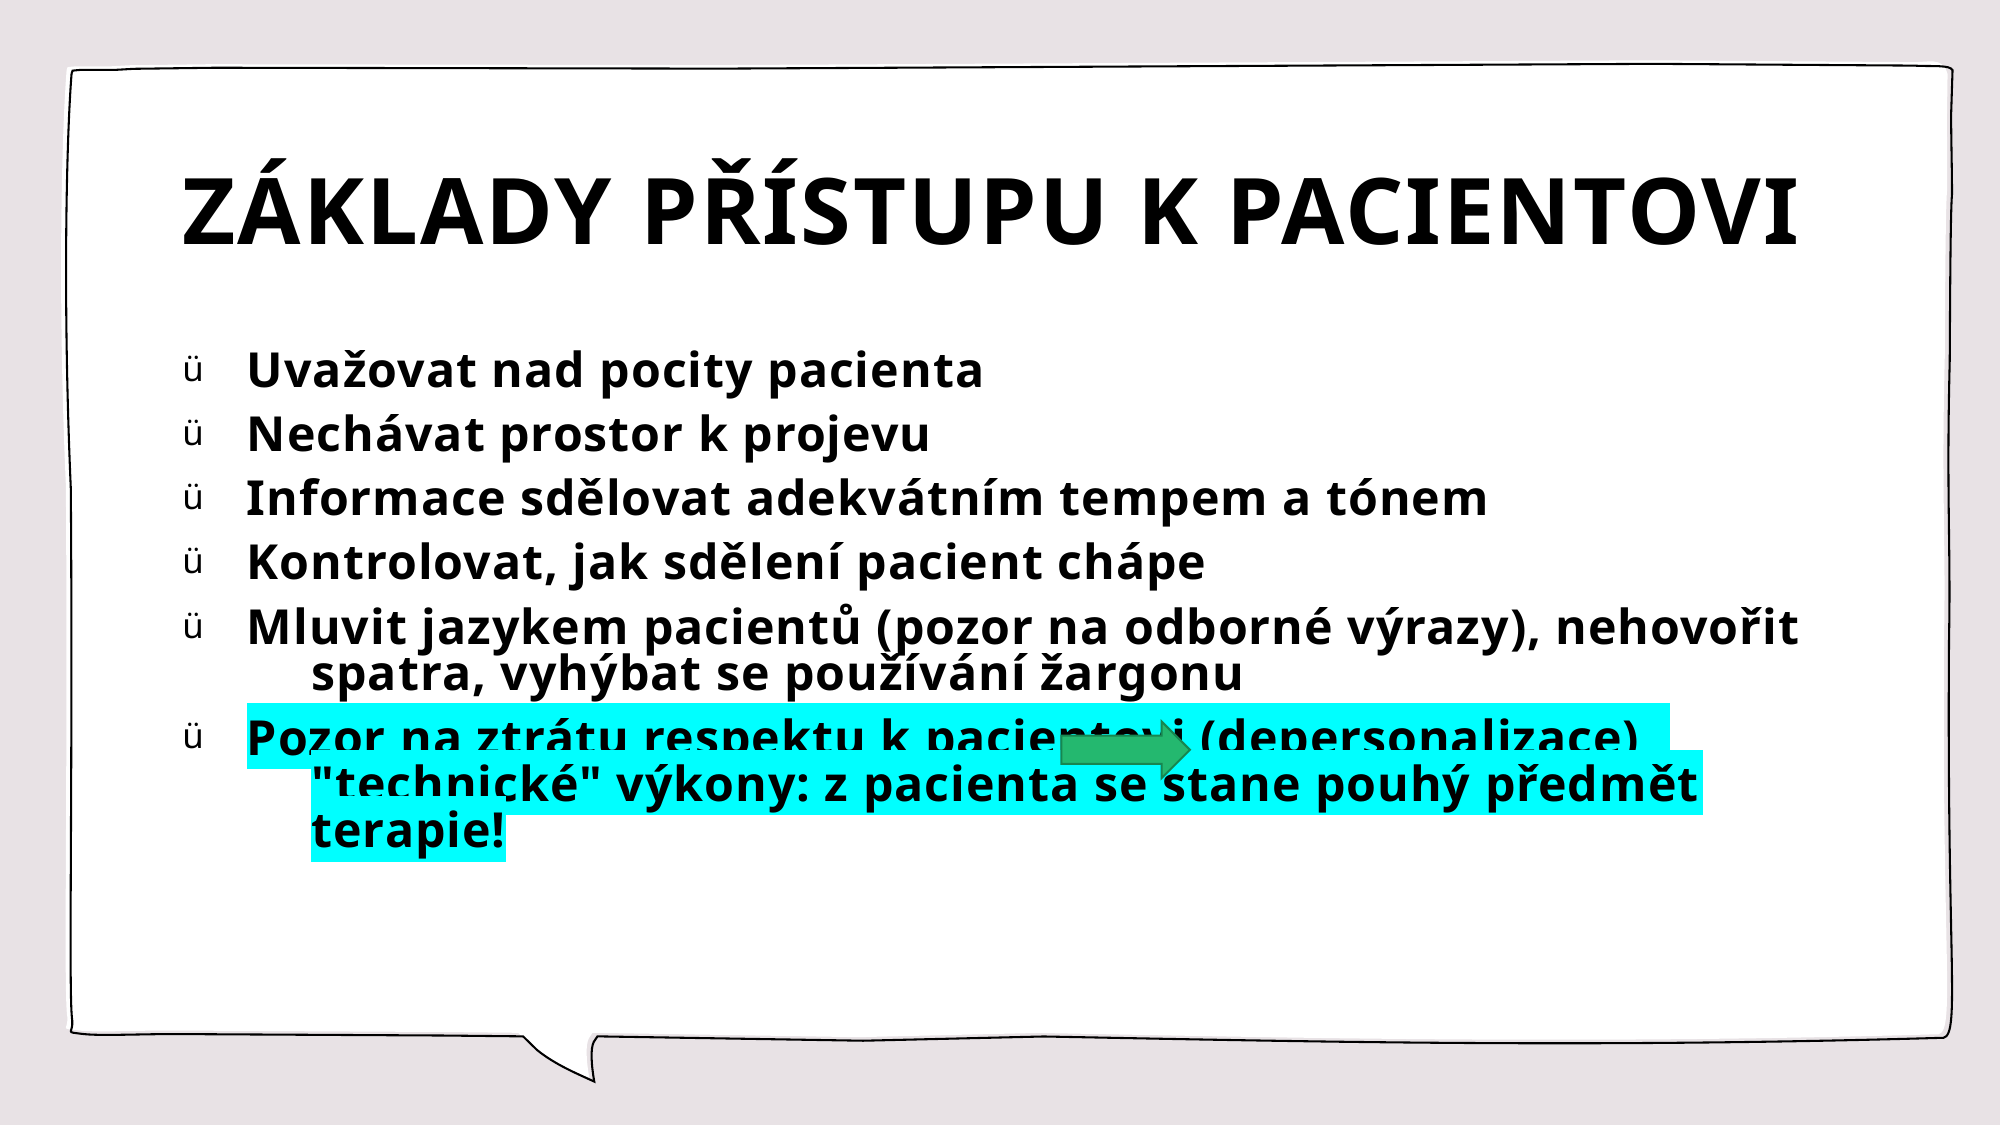

# ZÁKLADY PŘÍSTUPU K PACIENTOVI
Uvažovat nad pocity pacienta
Nechávat prostor k projevu
Informace sdělovat adekvátním tempem a tónem
Kontrolovat, jak sdělení pacient chápe
Mluvit jazykem pacientů (pozor na odborné výrazy), nehovořit spatra, vyhýbat se používání žargonu
Pozor na ztrátu respektu k pacientovi (depersonalizace)              "technické" výkony: z pacienta se stane pouhý předmět terapie!